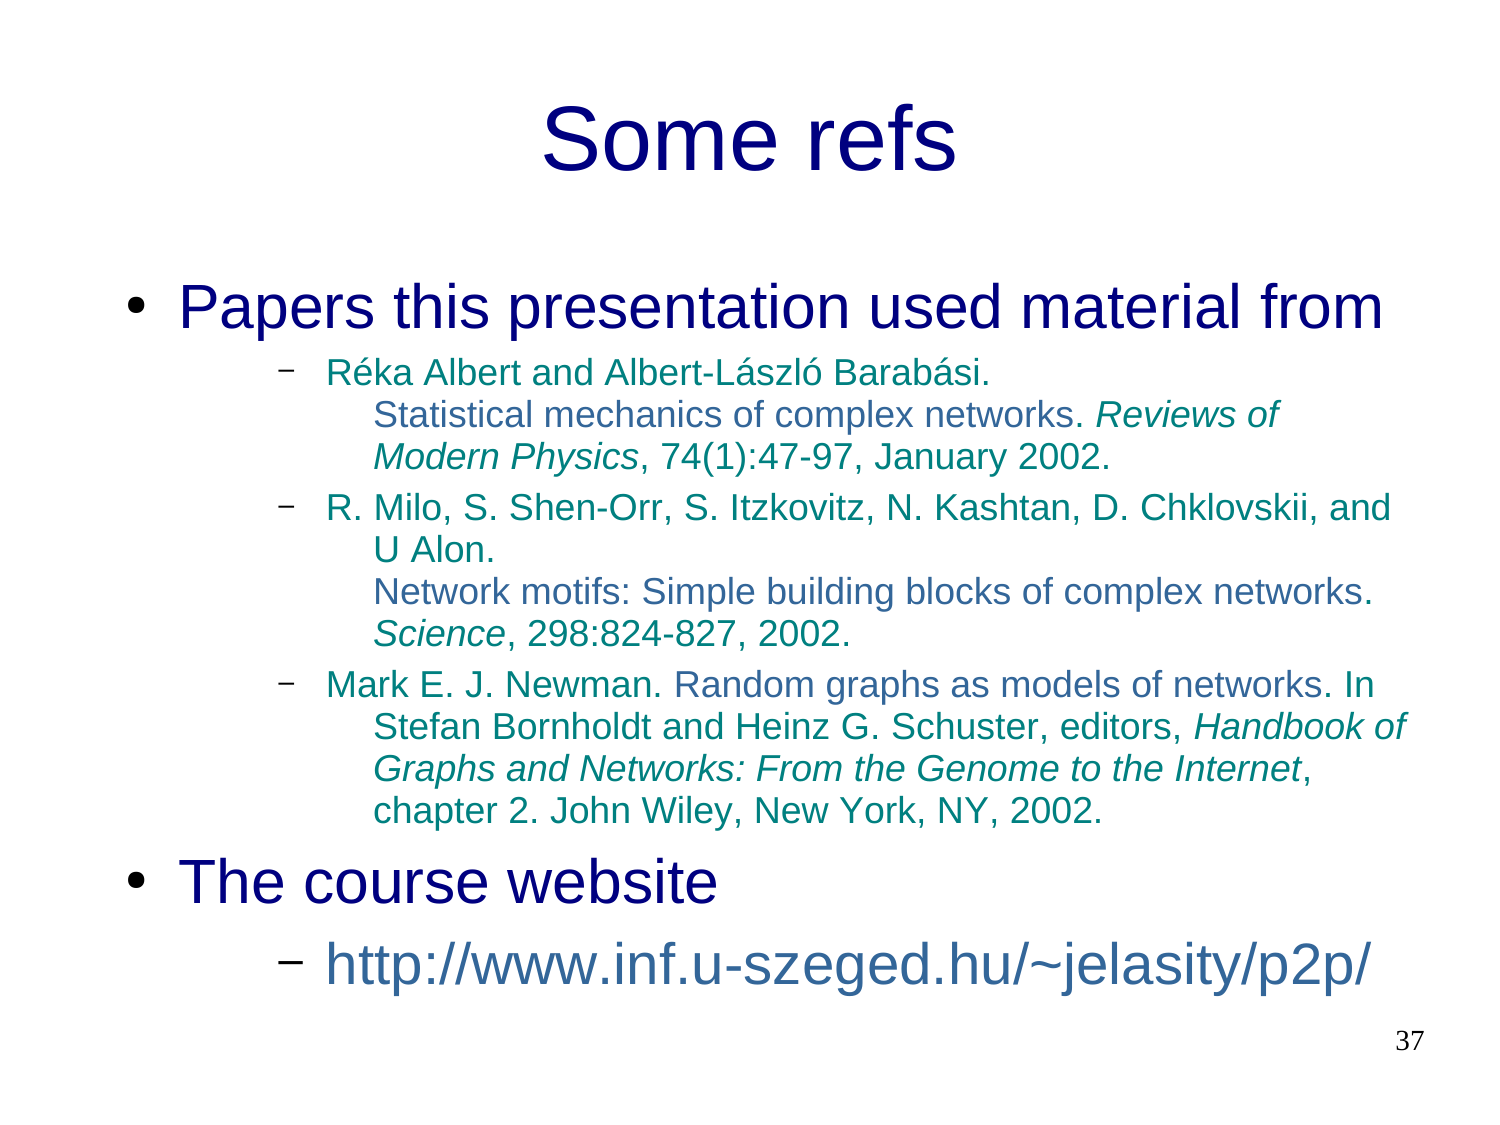

Some refs
# Papers this presentation used material from
Réka Albert and Albert-László Barabási. Statistical mechanics of complex networks. Reviews of Modern Physics, 74(1):47-97, January 2002.
R. Milo, S. Shen-Orr, S. Itzkovitz, N. Kashtan, D. Chklovskii, and U Alon. Network motifs: Simple building blocks of complex networks. Science, 298:824-827, 2002.
Mark E. J. Newman. Random graphs as models of networks. In Stefan Bornholdt and Heinz G. Schuster, editors, Handbook of Graphs and Networks: From the Genome to the Internet, chapter 2. John Wiley, New York, NY, 2002.
The course website
http://www.inf.u-szeged.hu/~jelasity/p2p/
37